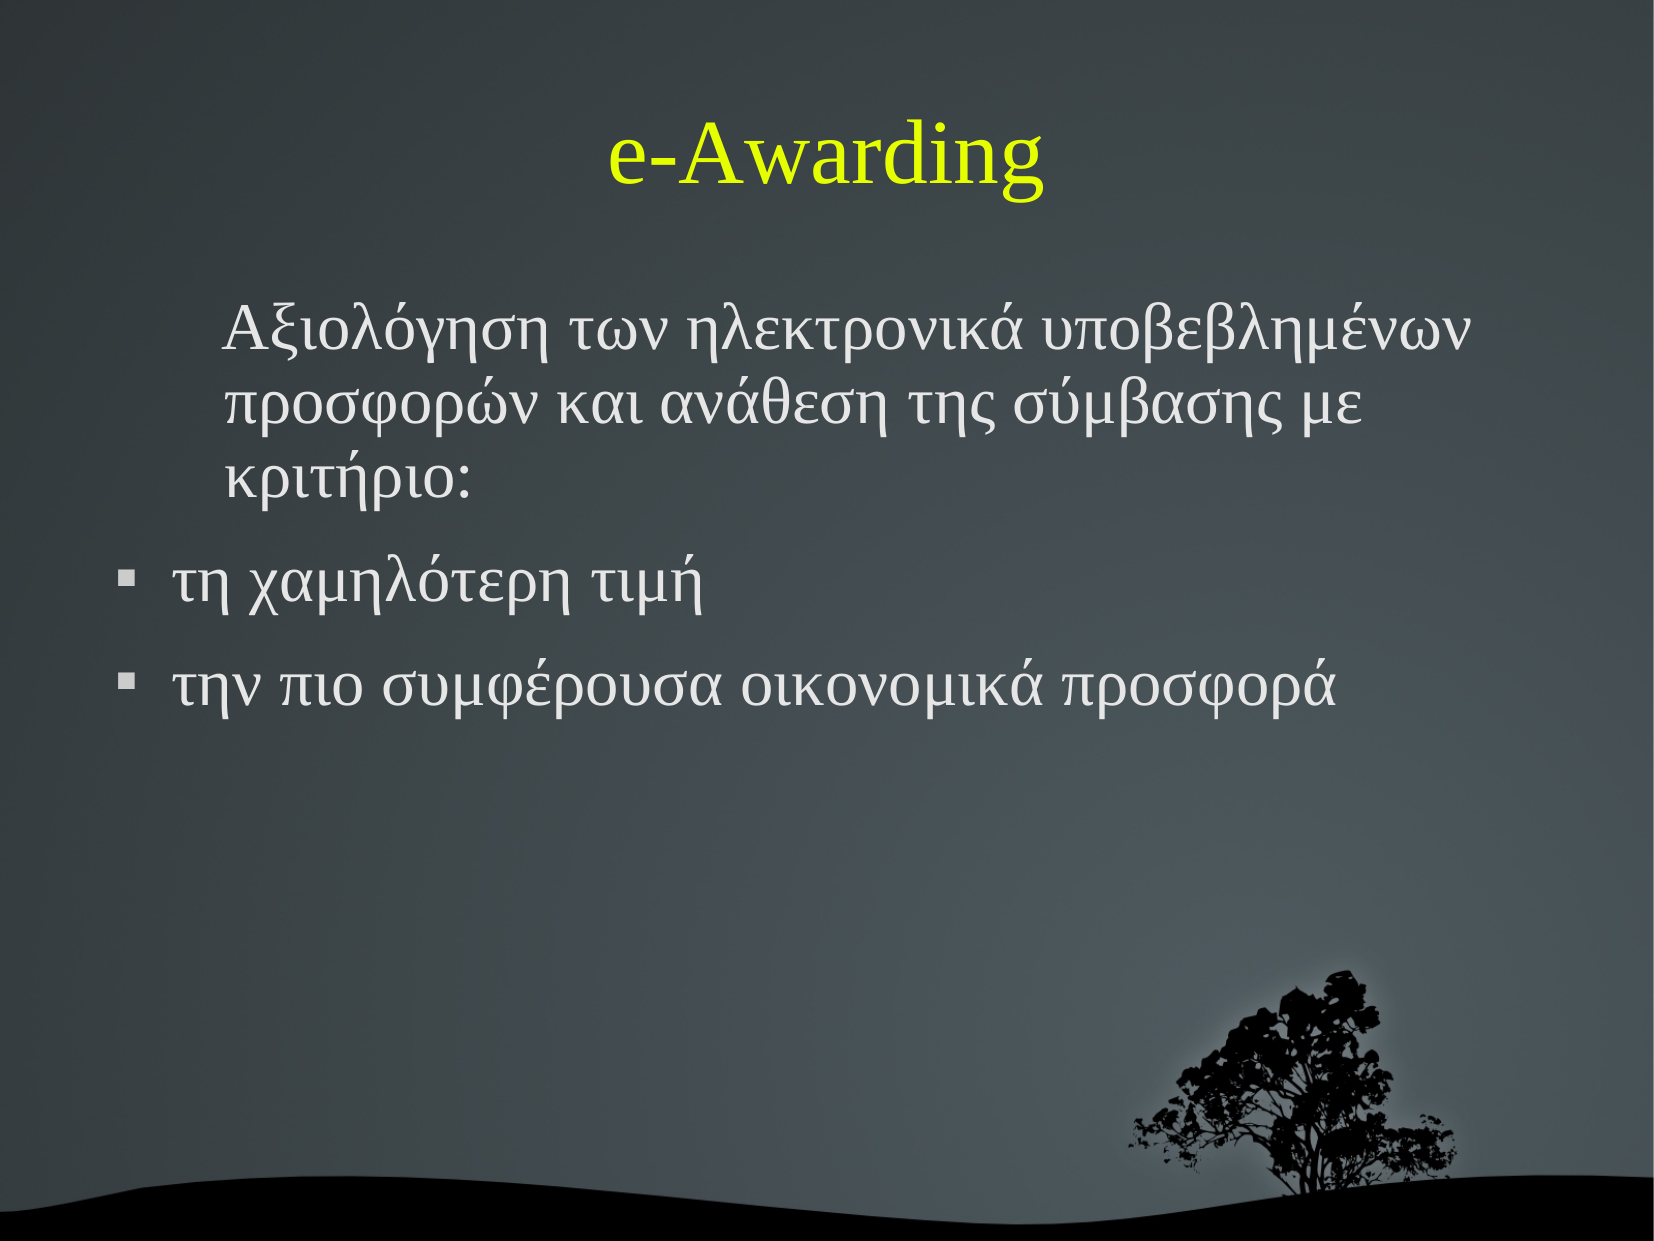

# e-Awarding
 Αξιολόγηση των ηλεκτρονικά υποβεβλημένων προσφορών και ανάθεση της σύμβασης με κριτήριο:
τη χαμηλότερη τιμή
την πιο συμφέρουσα οικονομικά προσφορά